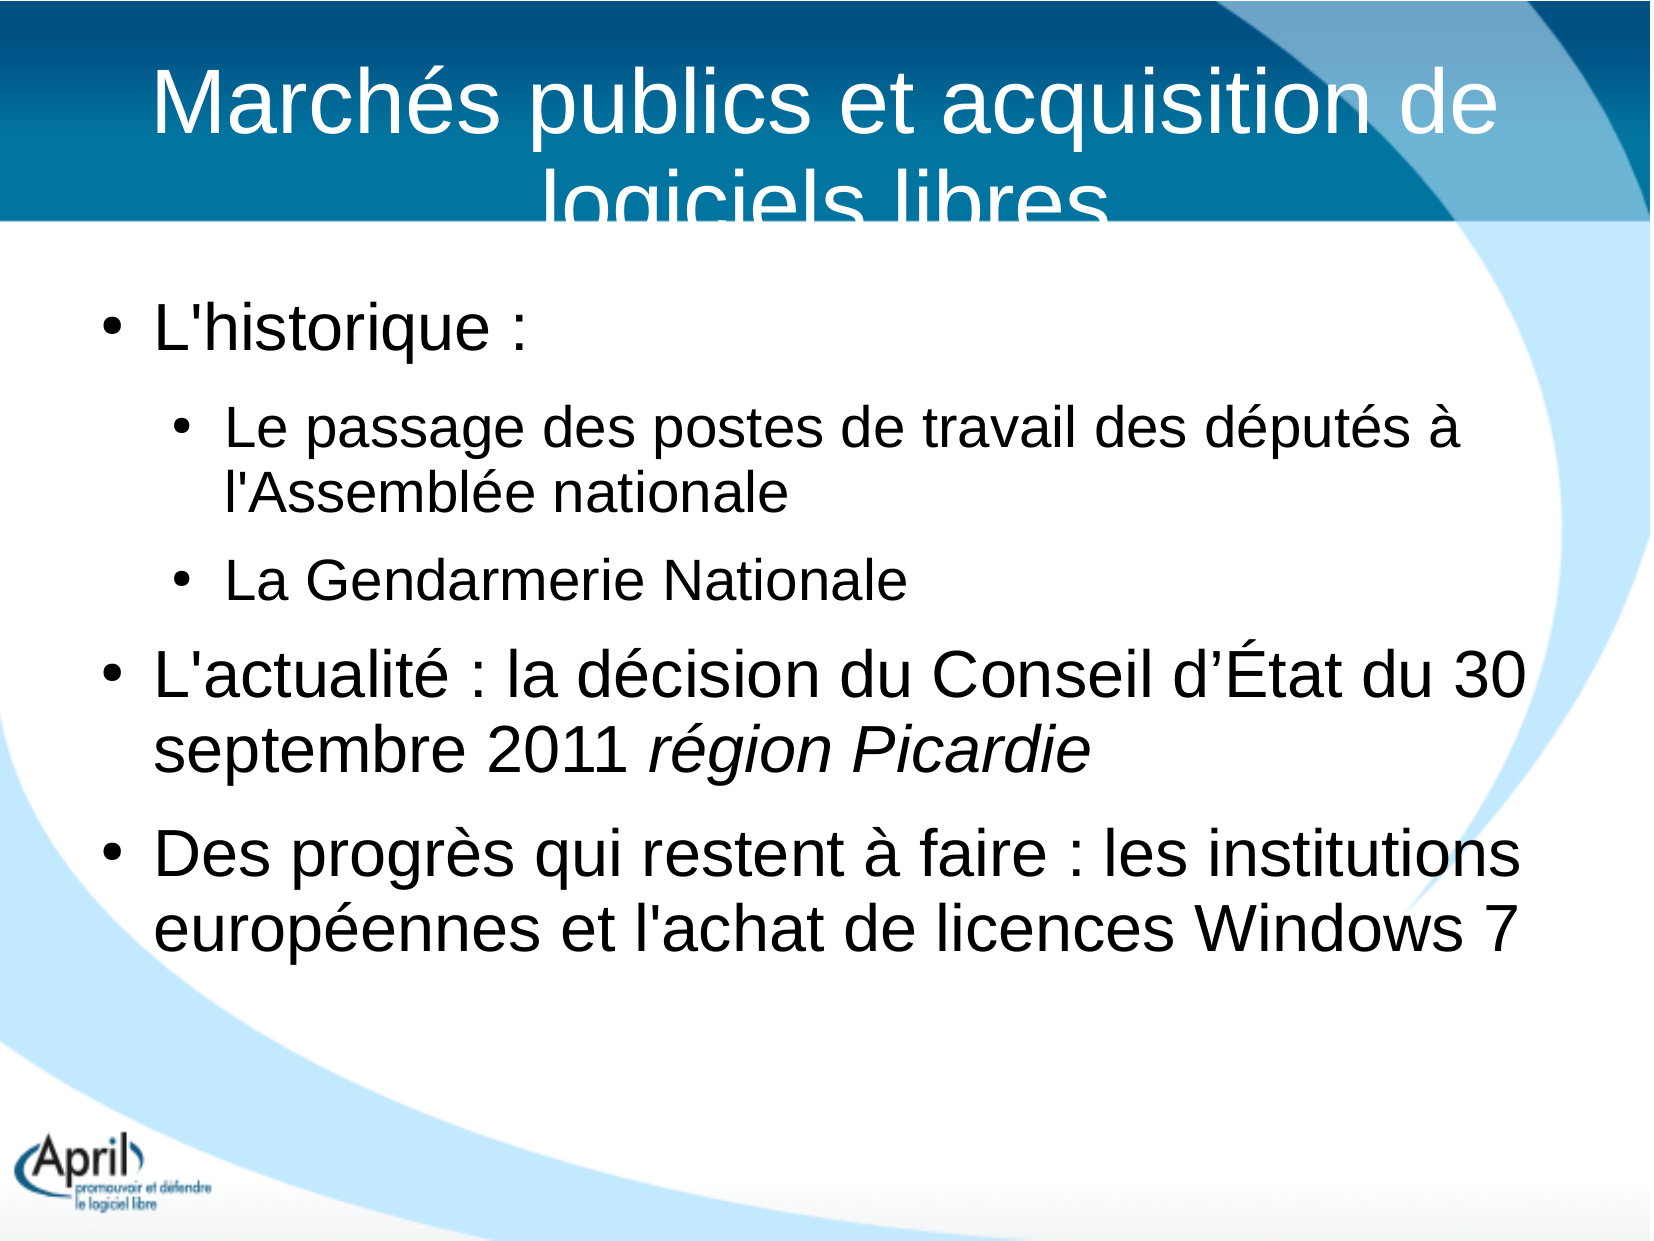

# Marchés publics et acquisition de logiciels libres
L'historique :
Le passage des postes de travail des députés à l'Assemblée nationale
La Gendarmerie Nationale
L'actualité : la décision du Conseil d’État du 30 septembre 2011 région Picardie
Des progrès qui restent à faire : les institutions européennes et l'achat de licences Windows 7